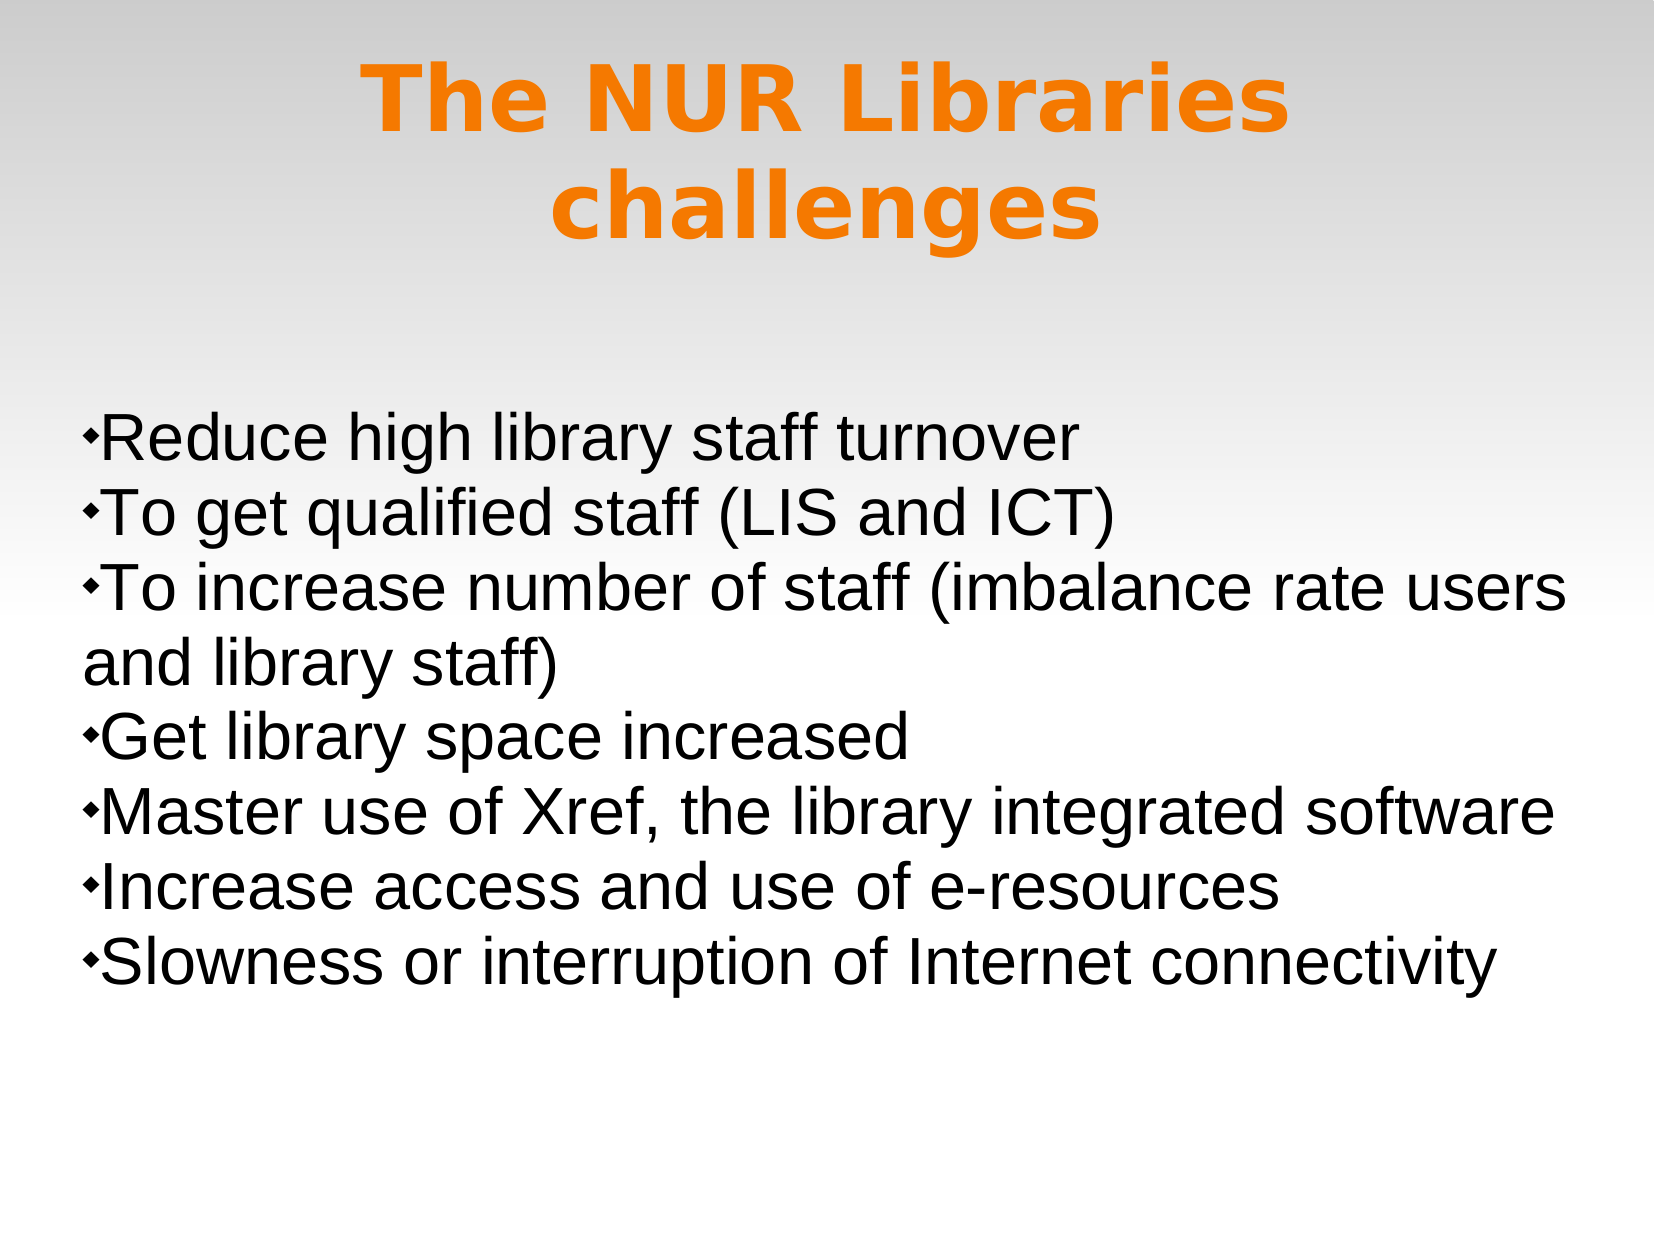

# The NUR Libraries challenges
Reduce high library staff turnover
To get qualified staff (LIS and ICT)
To increase number of staff (imbalance rate users and library staff)
Get library space increased
Master use of Xref, the library integrated software
Increase access and use of e-resources
Slowness or interruption of Internet connectivity